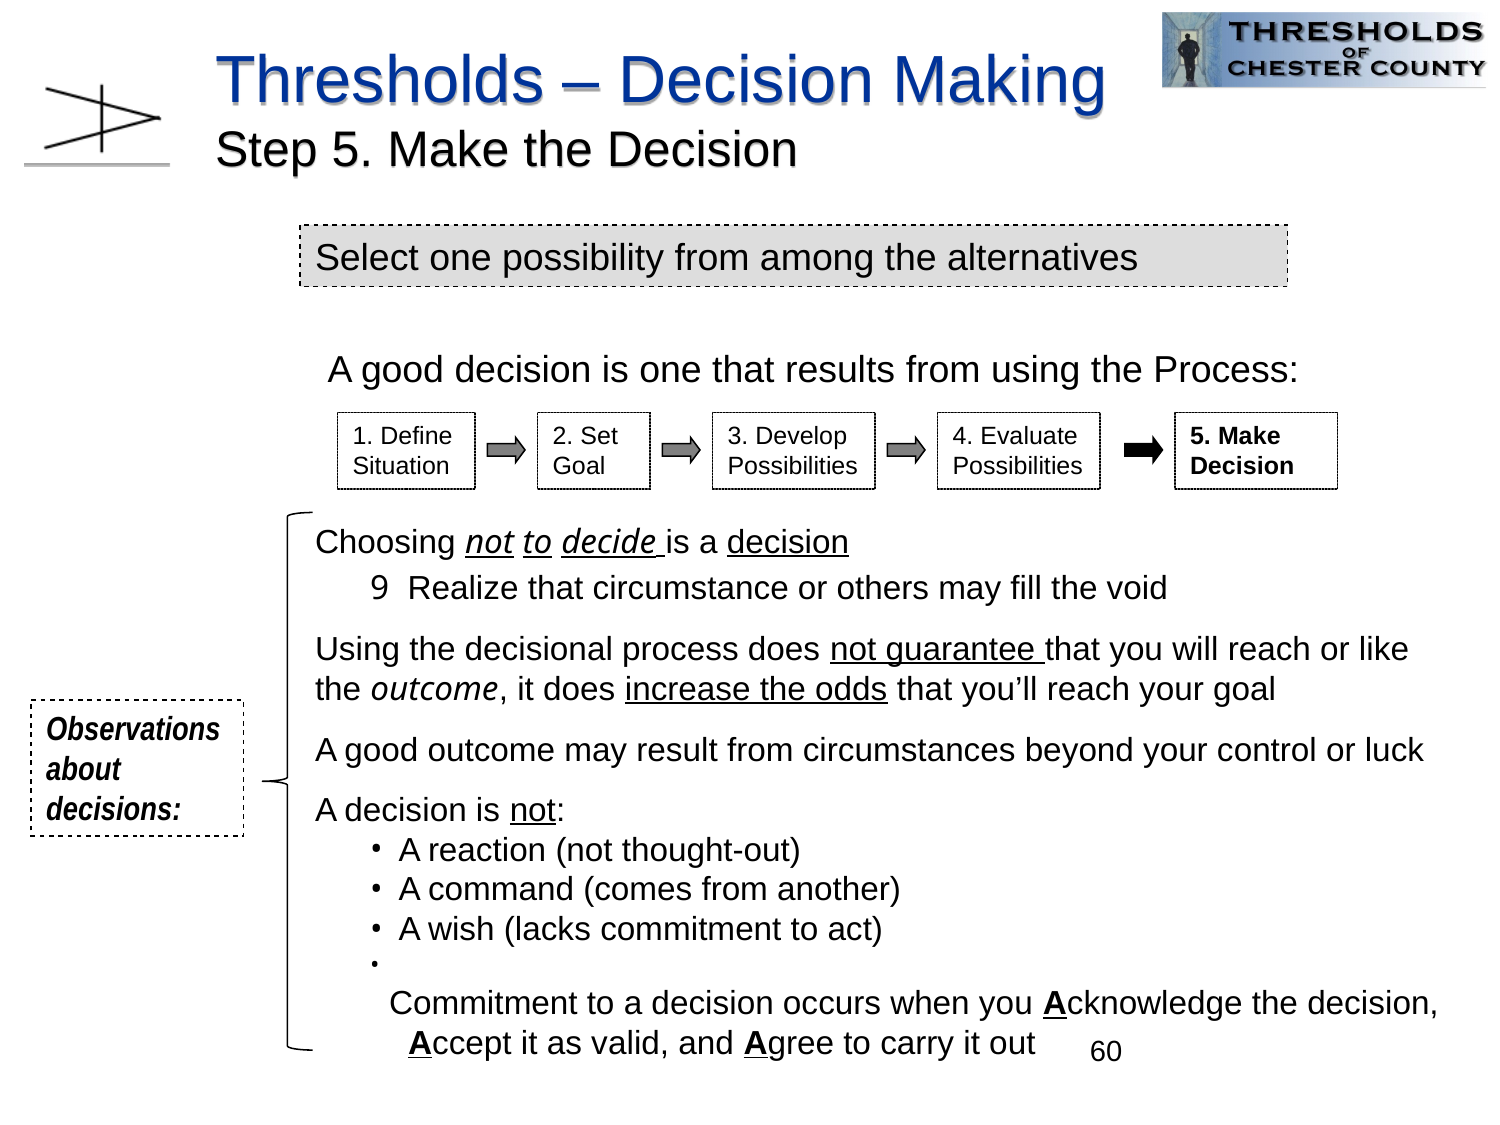

# Thresholds – Decision Making Step 5. Make the Decision
Select one possibility from among the alternatives
A good decision is one that results from using the Process:
1. Define Situation
2. Set Goal
3. Develop Possibilities
4. Evaluate Possibilities
5. Make Decision
Choosing not to decide is a decision
 Realize that circumstance or others may fill the void
Using the decisional process does not guarantee that you will reach or like the outcome, it does increase the odds that you’ll reach your goal
A good outcome may result from circumstances beyond your control or luck
A decision is not:
 A reaction (not thought-out)
 A command (comes from another)
 A wish (lacks commitment to act)
Commitment to a decision occurs when you Acknowledge the decision, Accept it as valid, and Agree to carry it out
Observations about decisions: